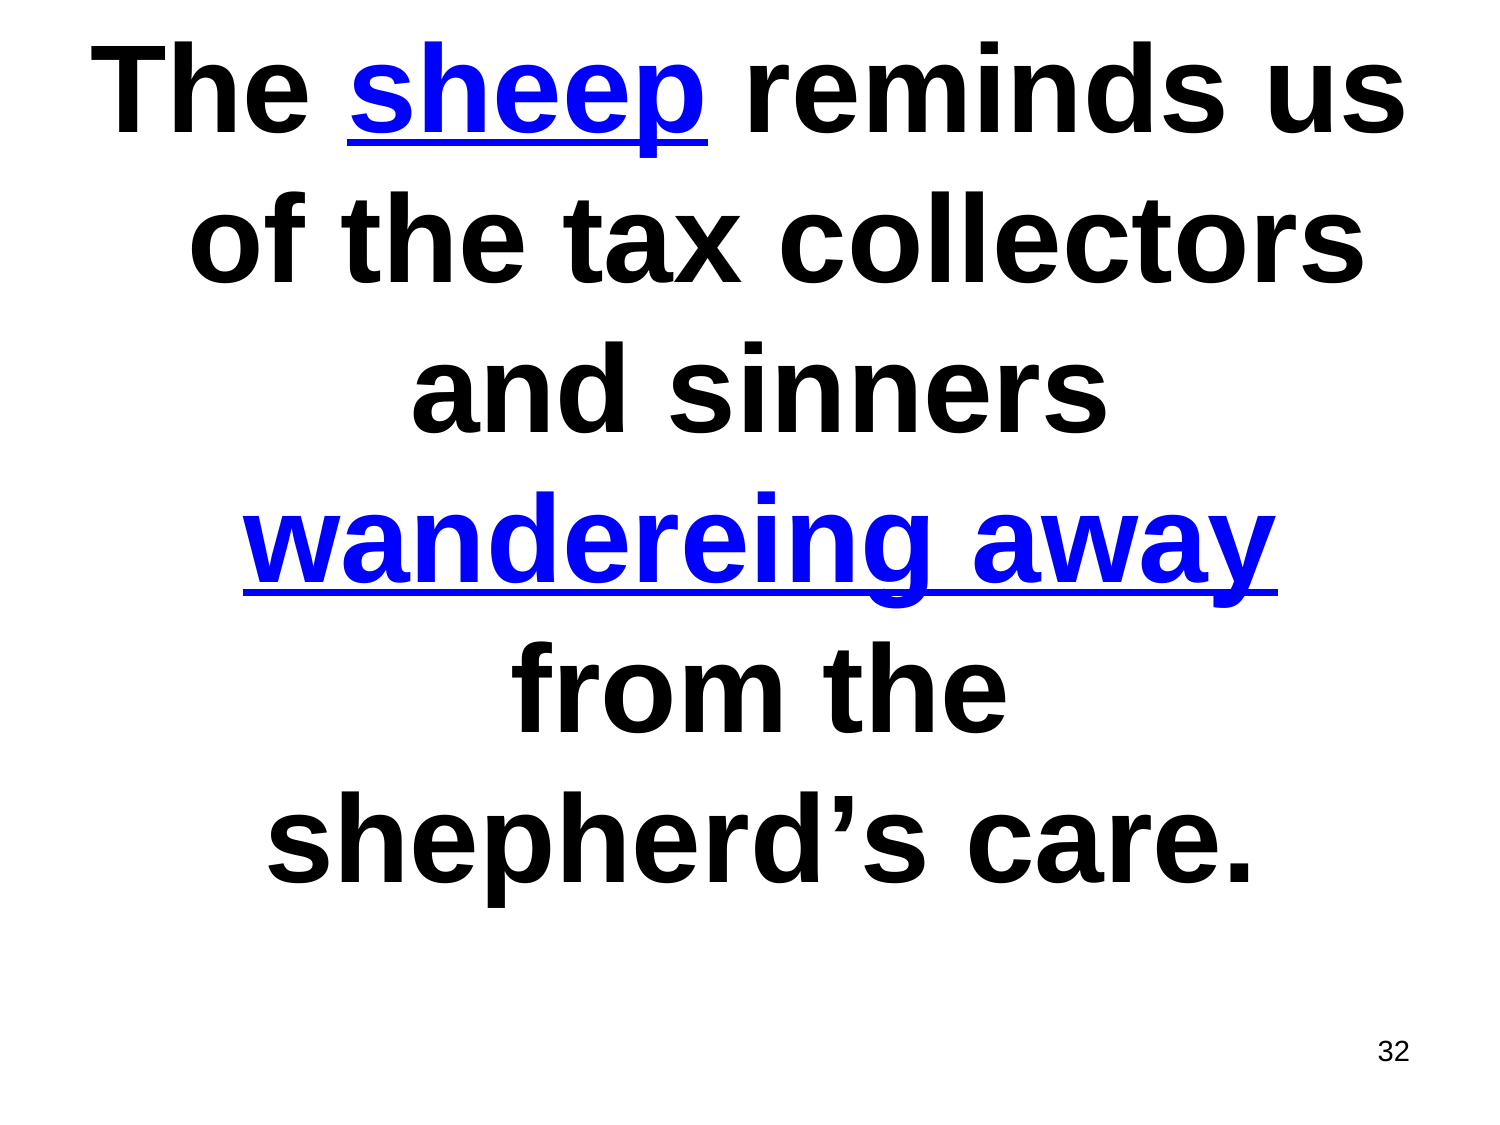

The sheep reminds us of the tax collectors and sinners
wandereing away
from the
shepherd’s care.